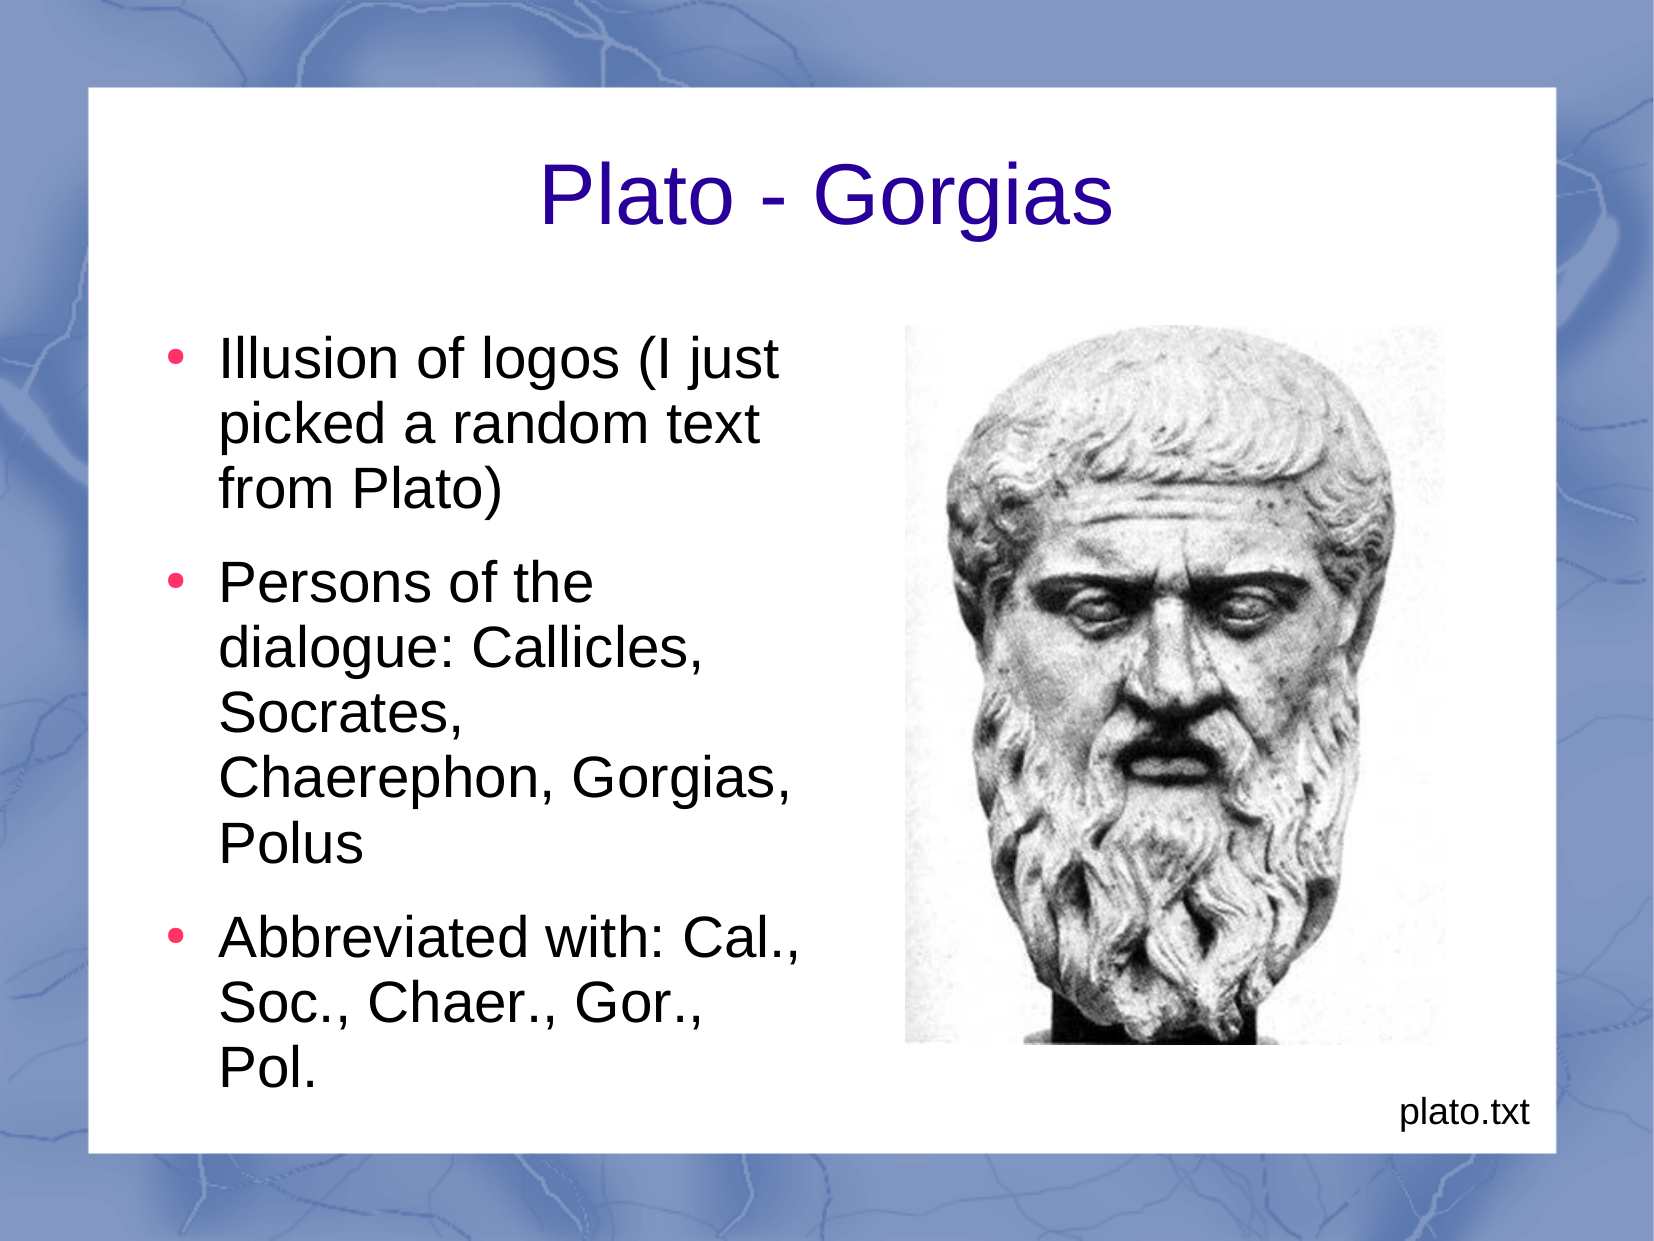

# Plato - Gorgias
Illusion of logos (I just picked a random text from Plato)
Persons of the dialogue: Callicles, Socrates, Chaerephon, Gorgias, Polus
Abbreviated with: Cal., Soc., Chaer., Gor., Pol.
plato.txt